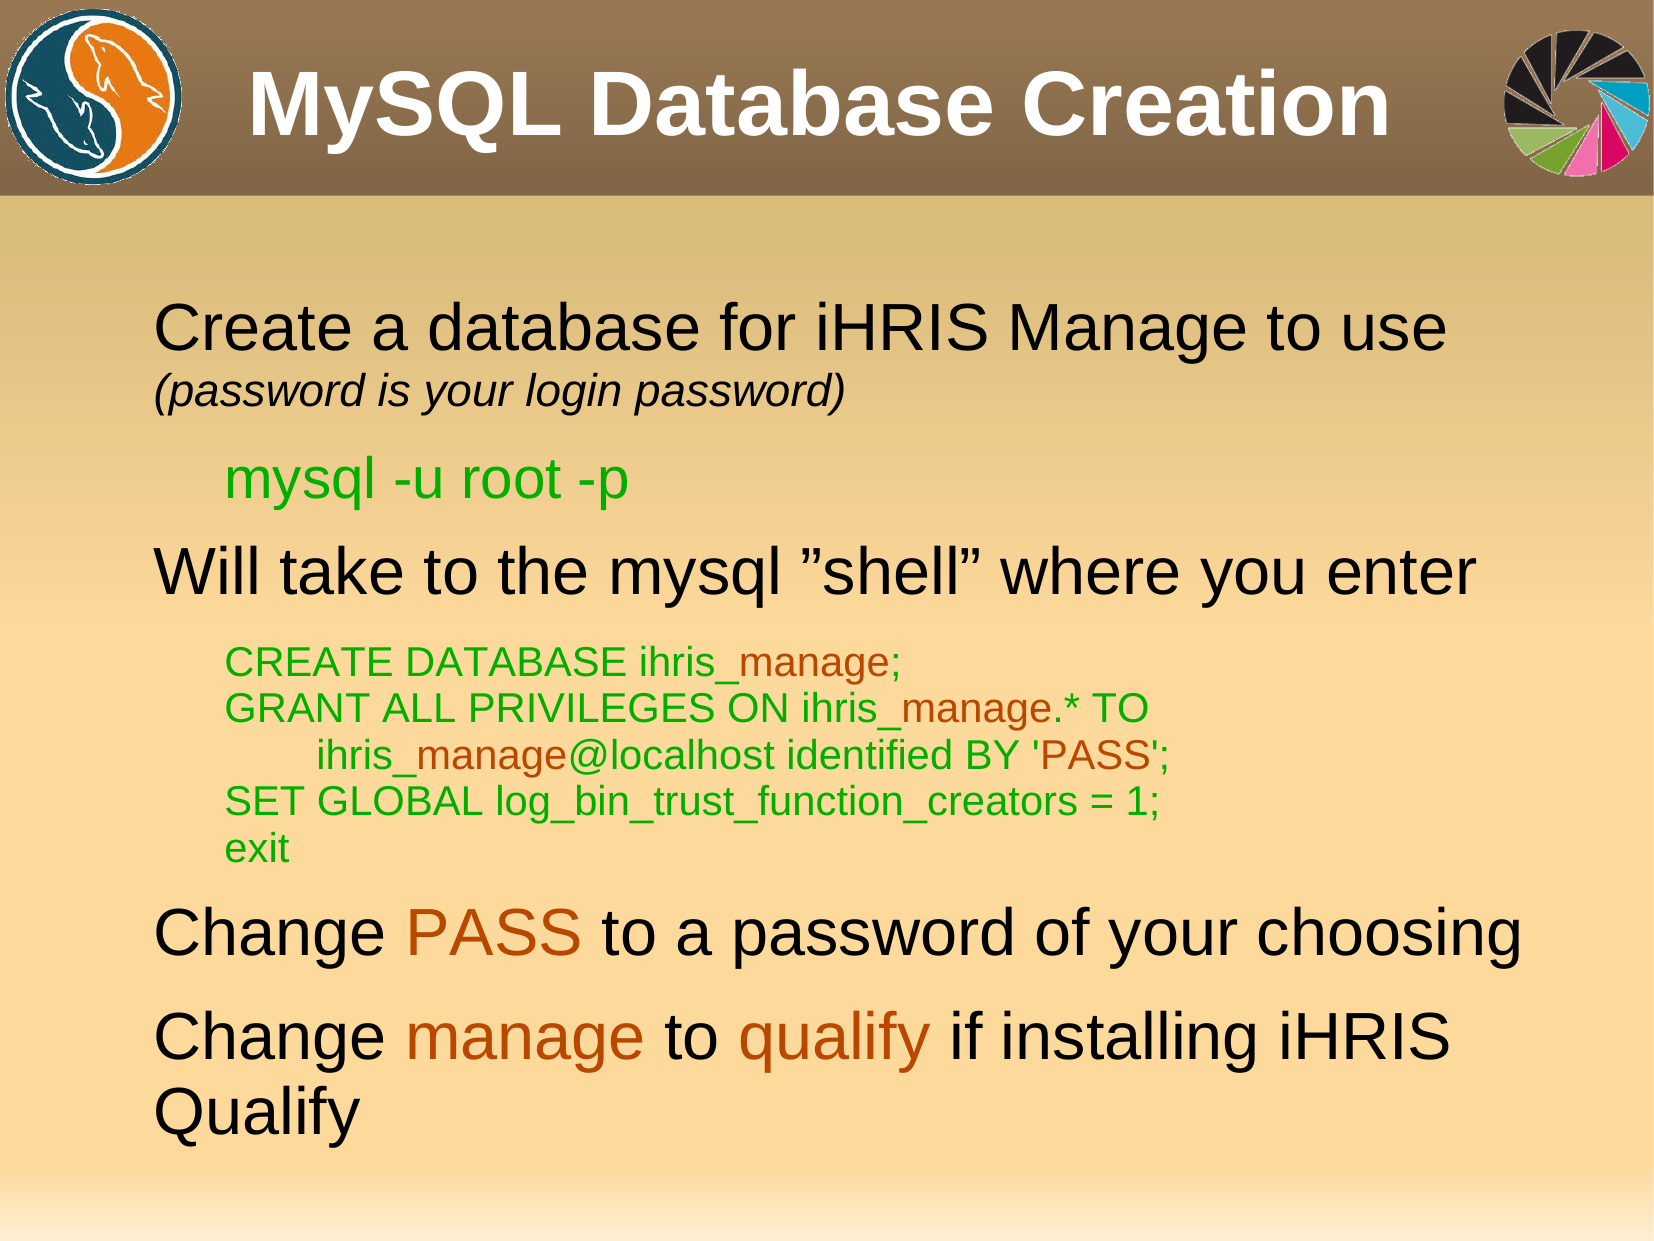

# MySQL Database Creation
Create a database for iHRIS Manage to use
(password is your login password)
mysql -u root -p
Will take to the mysql ”shell” where you enter
CREATE DATABASE ihris_manage;
GRANT ALL PRIVILEGES ON ihris_manage.* TO
 ihris_manage@localhost identified BY 'PASS';
SET GLOBAL log_bin_trust_function_creators = 1;
exit
Change PASS to a password of your choosing
Change manage to qualify if installing iHRIS Qualify